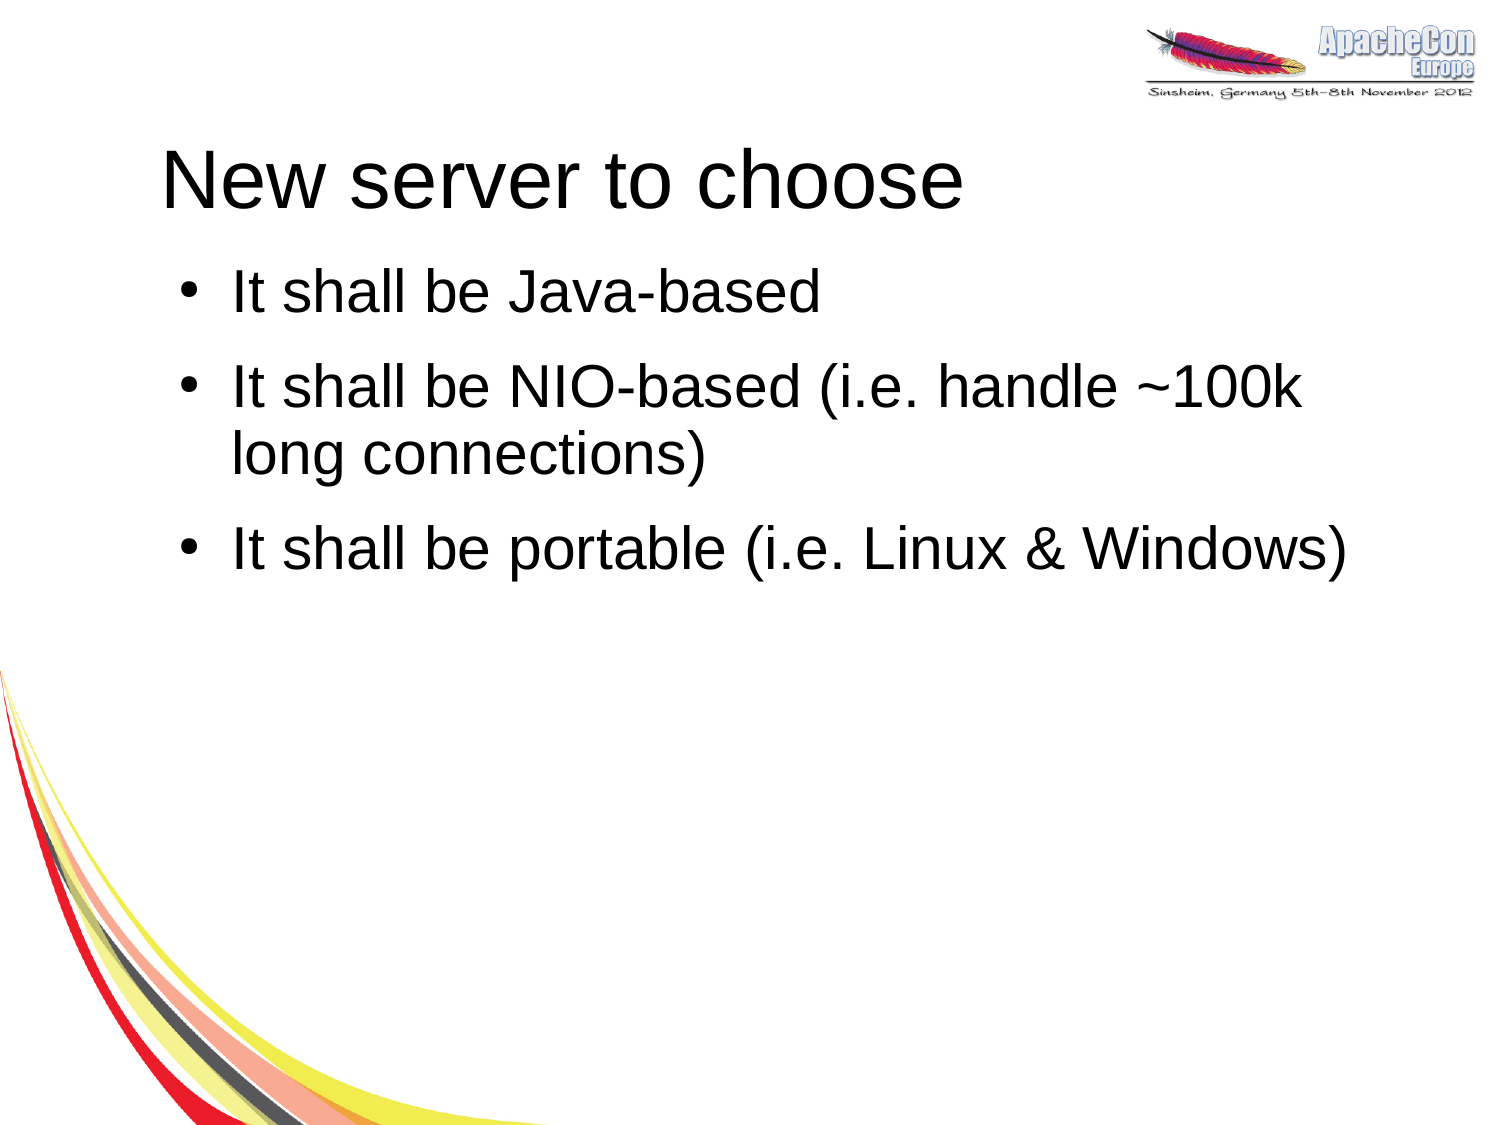

# New server to choose
It shall be Java-based
It shall be NIO-based (i.e. handle ~100k long connections)
It shall be portable (i.e. Linux & Windows)